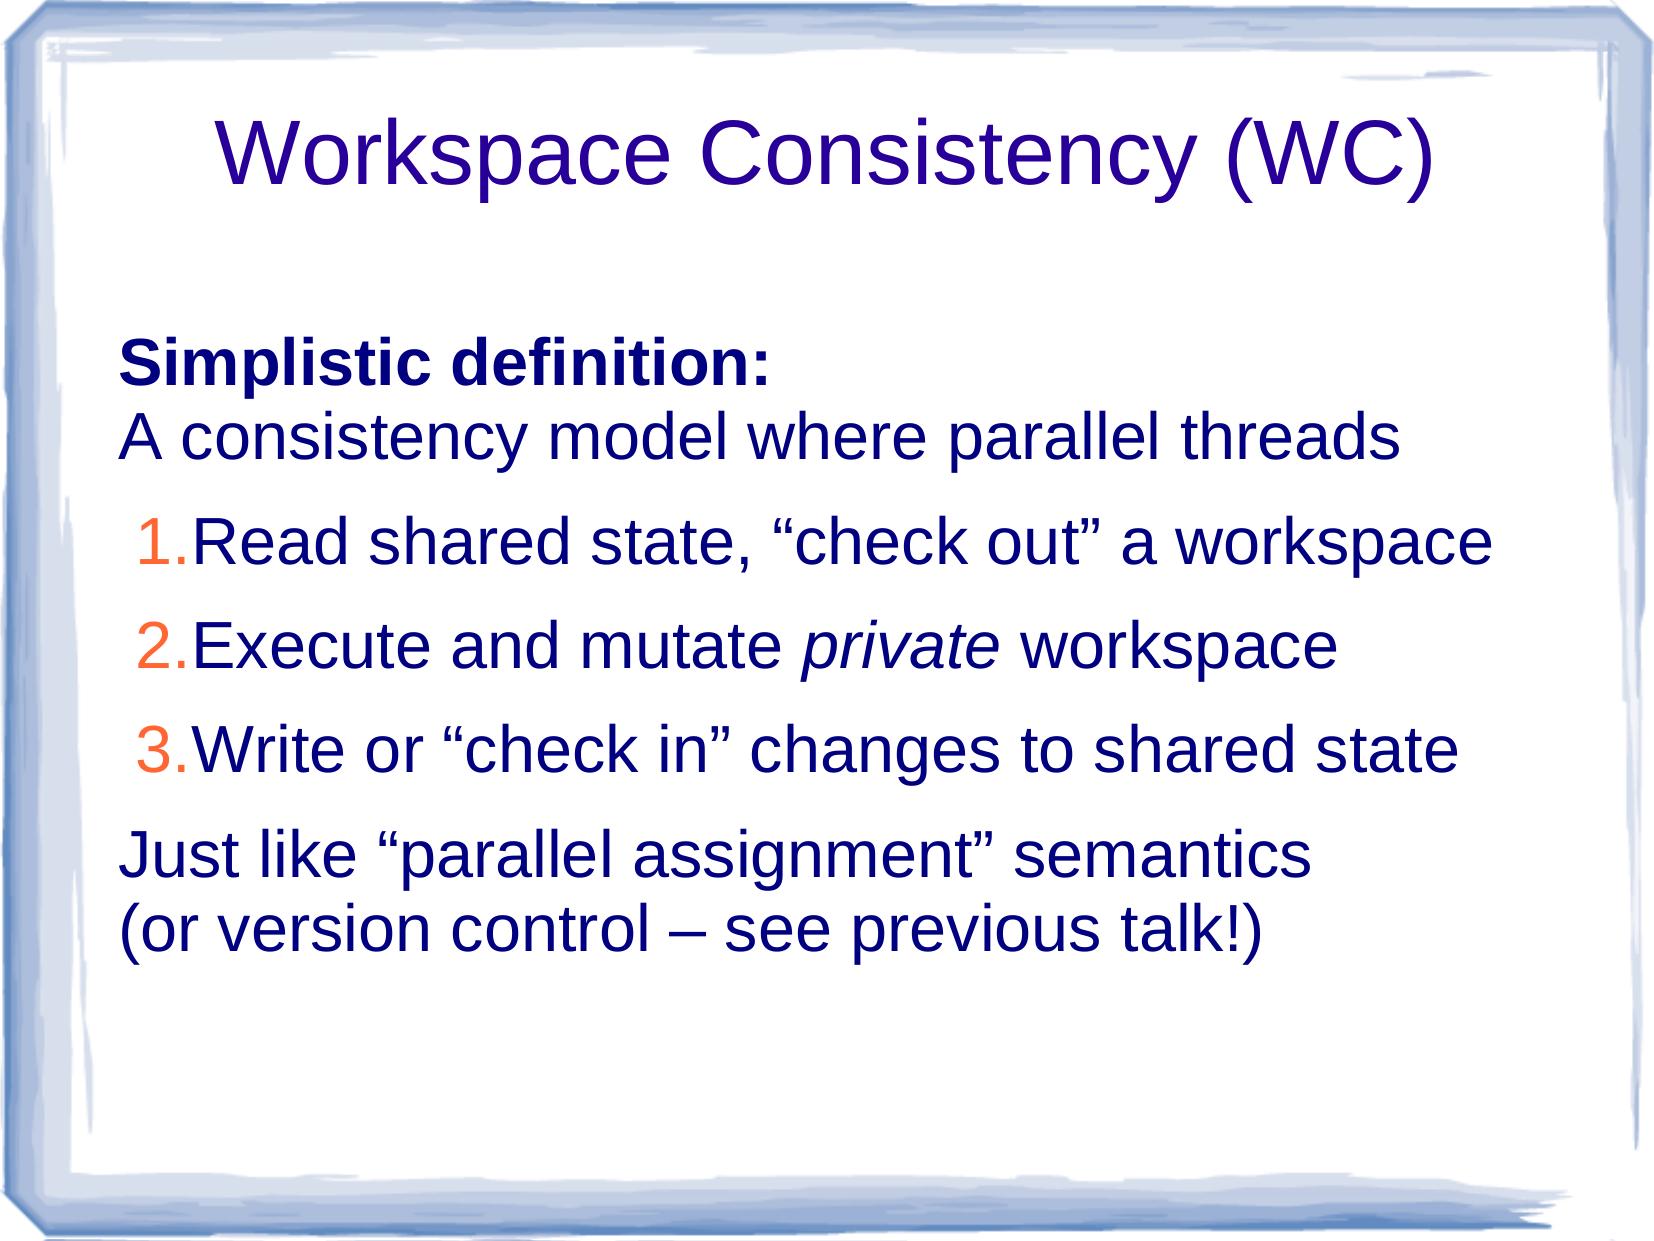

# Workspace Consistency (WC)
Simplistic definition:
A consistency model where parallel threads
Read shared state, “check out” a workspace
Execute and mutate private workspace
Write or “check in” changes to shared state
Just like “parallel assignment” semantics
(or version control – see previous talk!)